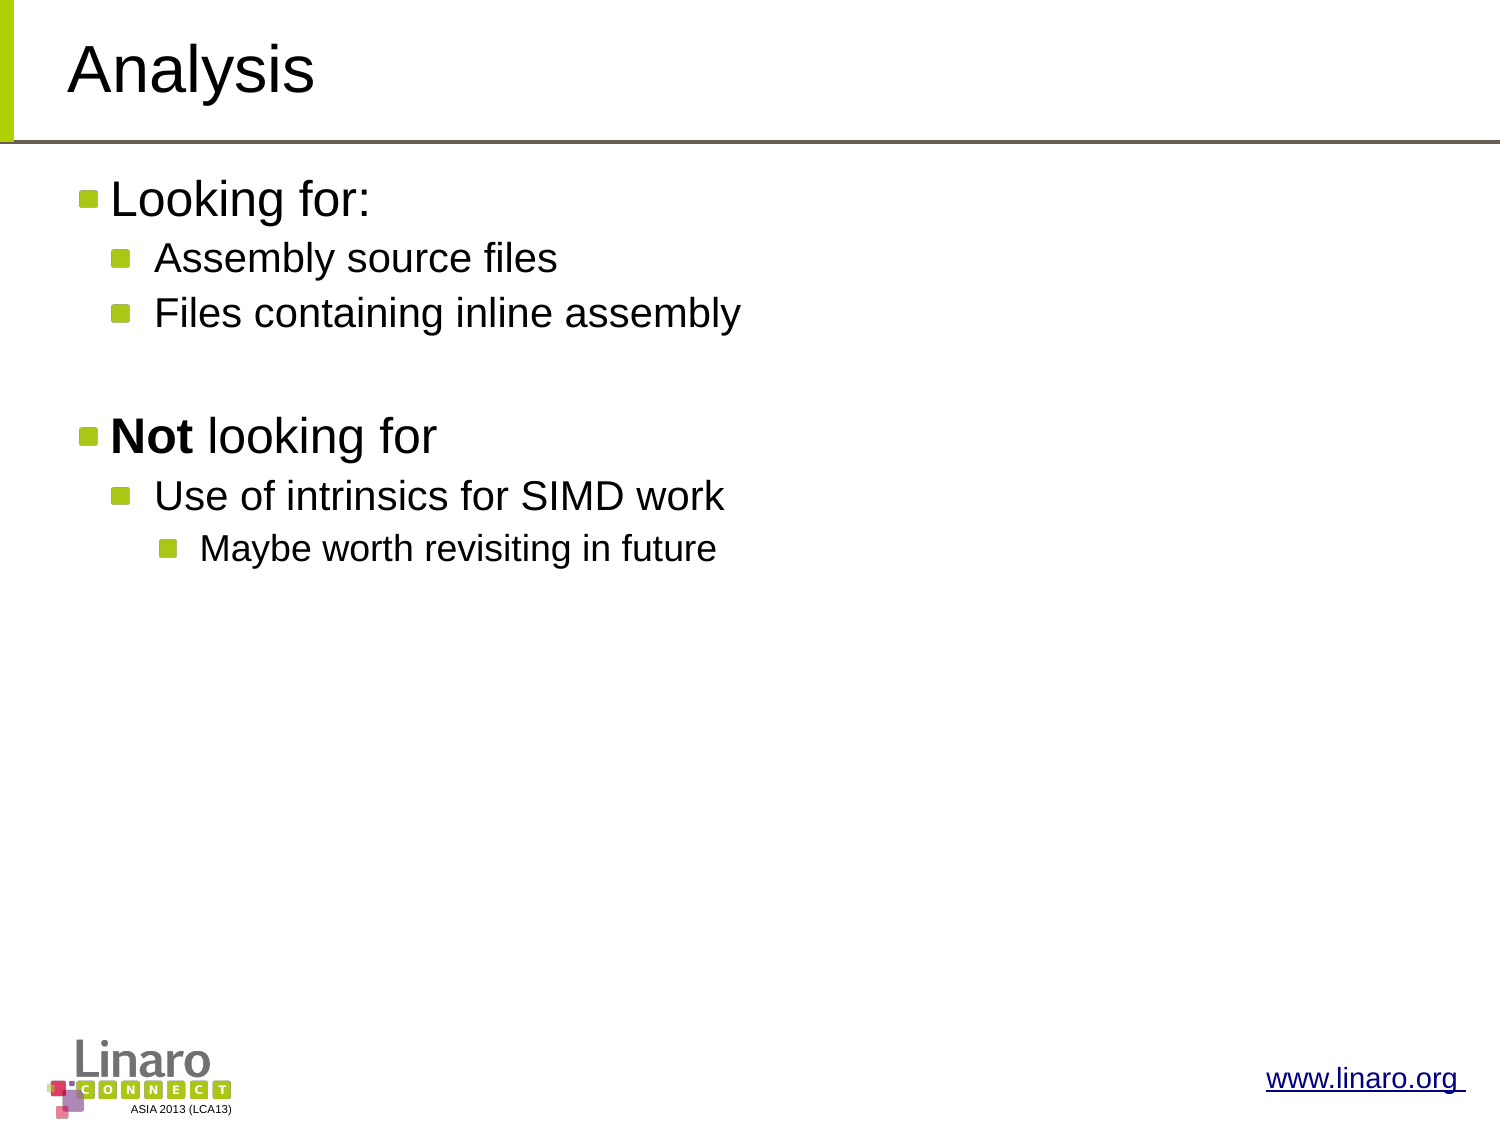

# Analysis
Looking for:
Assembly source files
Files containing inline assembly
Not looking for
Use of intrinsics for SIMD work
Maybe worth revisiting in future